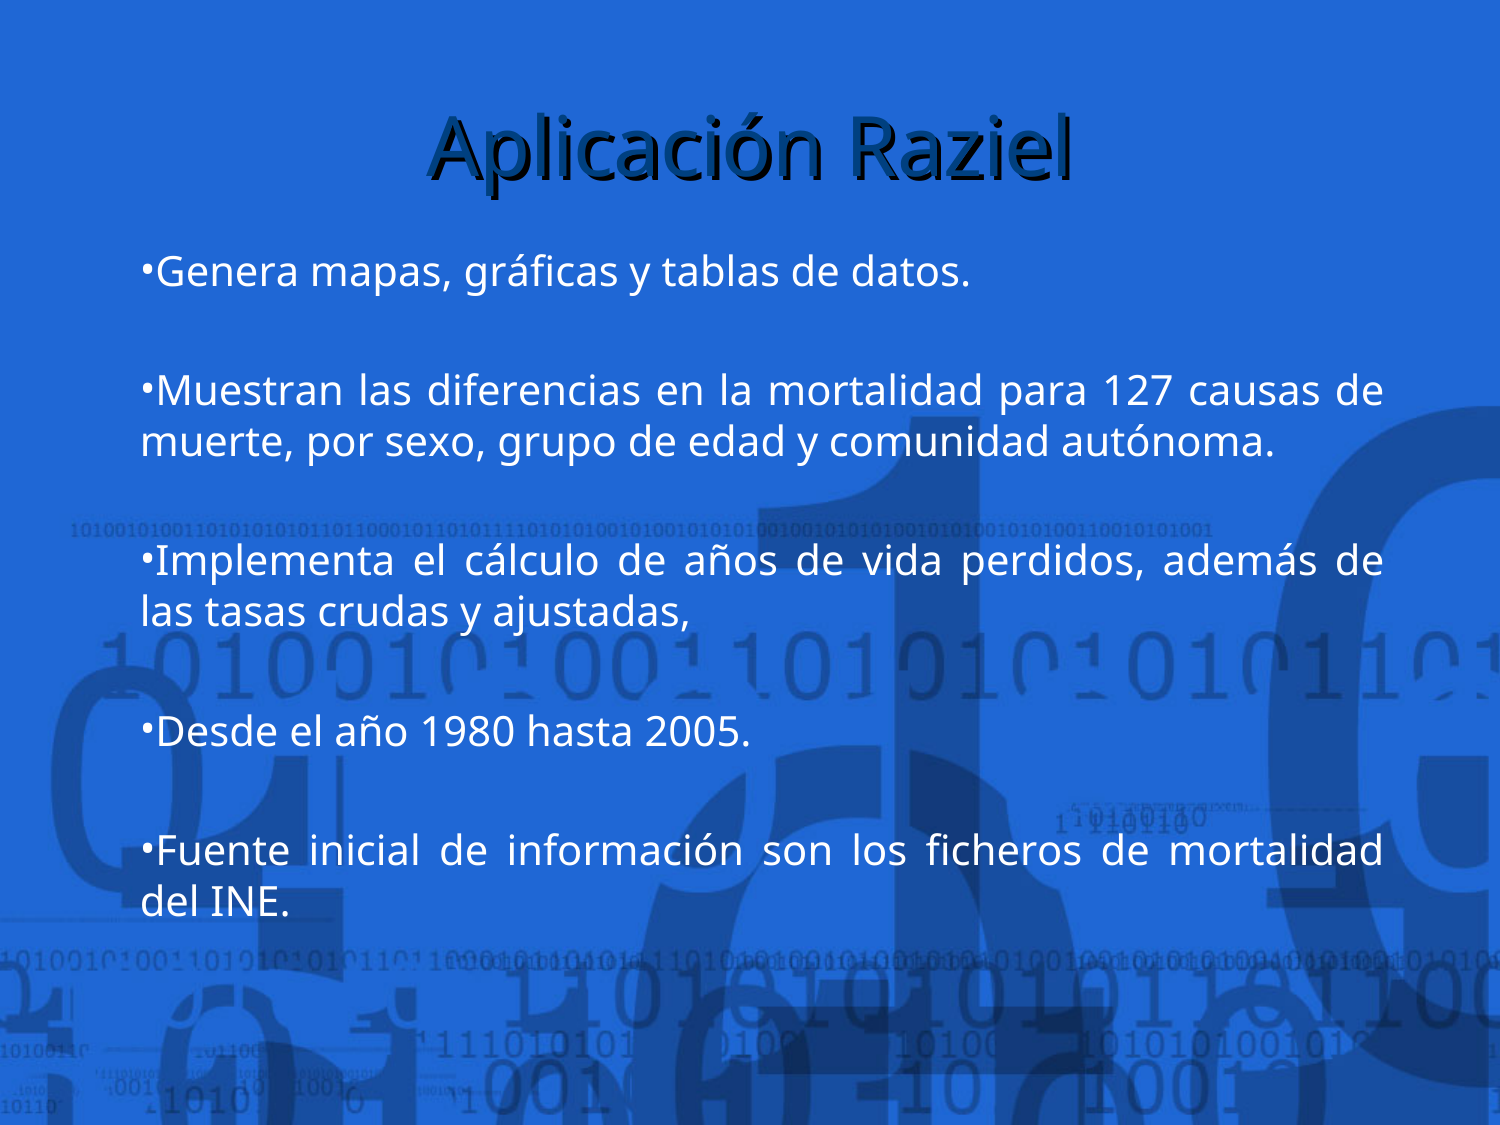

# Aplicación Raziel
Genera mapas, gráficas y tablas de datos.
Muestran las diferencias en la mortalidad para 127 causas de muerte, por sexo, grupo de edad y comunidad autónoma.
Implementa el cálculo de años de vida perdidos, además de las tasas crudas y ajustadas,
Desde el año 1980 hasta 2005.
Fuente inicial de información son los ficheros de mortalidad del INE.